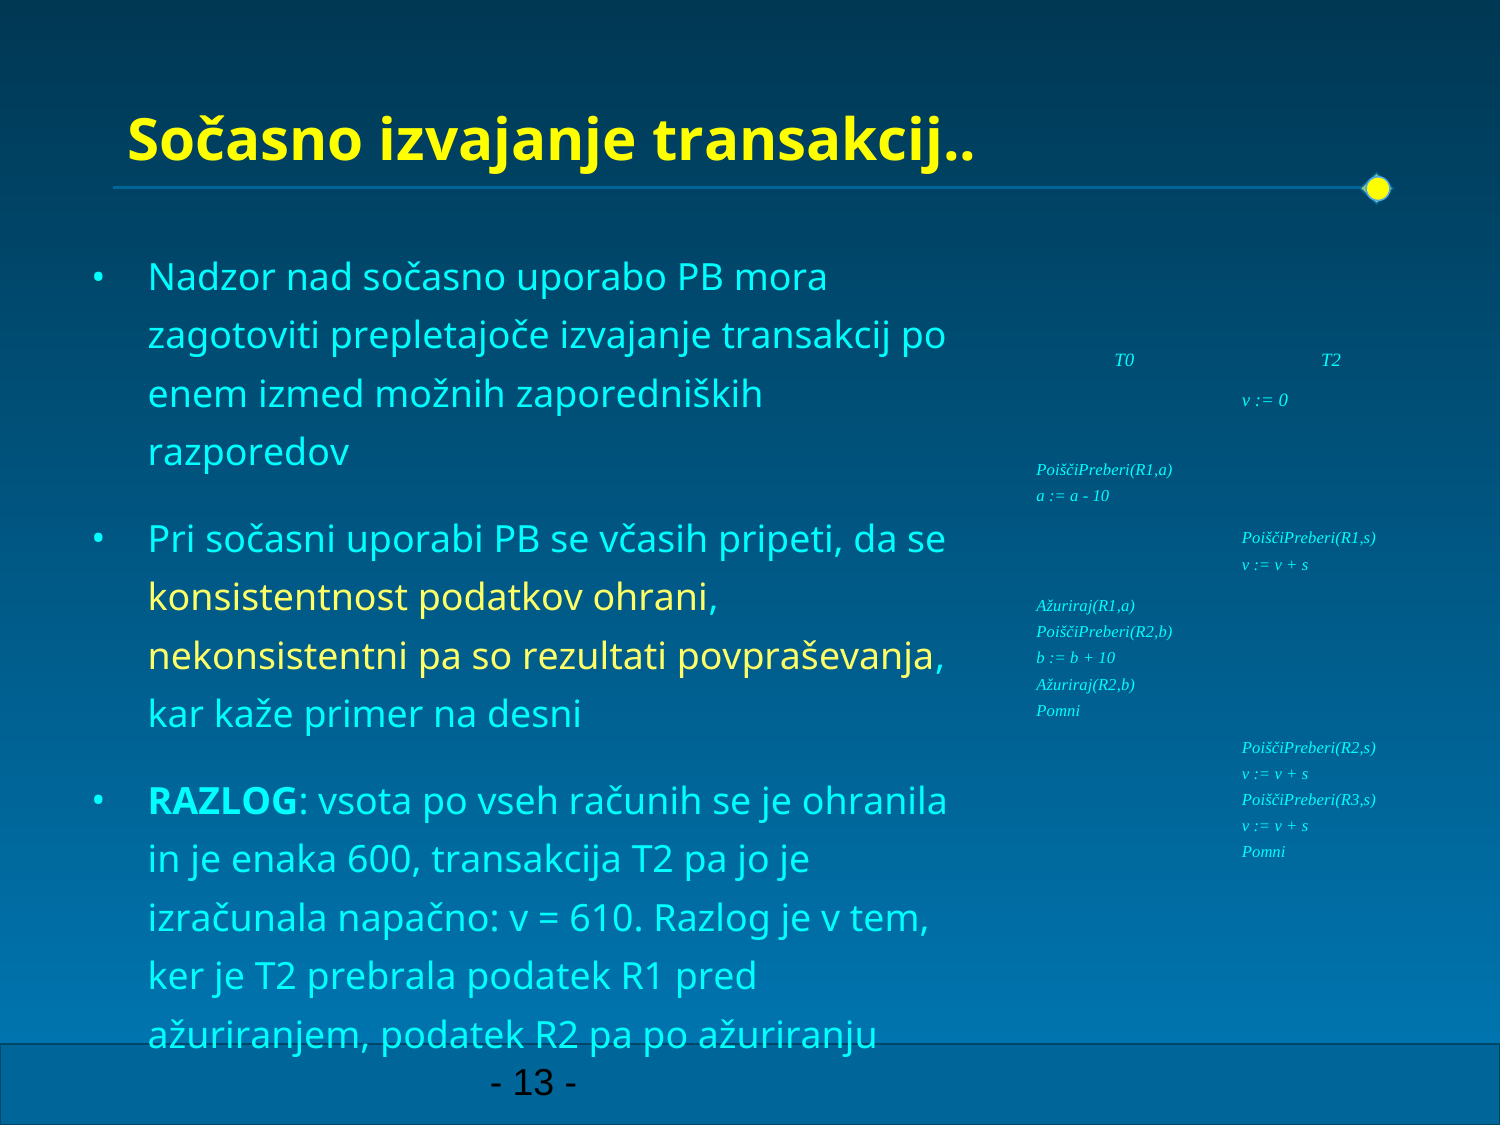

# Sočasno izvajanje transakcij..
Nadzor nad sočasno uporabo PB mora zagotoviti prepletajoče izvajanje transakcij po enem izmed možnih zaporedniških razporedov
Pri sočasni uporabi PB se včasih pripeti, da se konsistentnost podatkov ohrani, nekonsistentni pa so rezultati povpraševanja, kar kaže primer na desni
RAZLOG: vsota po vseh računih se je ohranila in je enaka 600, transakcija T2 pa jo je izračunala napačno: v = 610. Razlog je v tem, ker je T2 prebrala podatek R1 pred ažuriranjem, podatek R2 pa po ažuriranju
| T0 | T2 |
| --- | --- |
| | v := 0 |
| PoiščiPreberi(R1,a) a := a - 10 | |
| | PoiščiPreberi(R1,s) v := v + s |
| Ažuriraj(R1,a) PoiščiPreberi(R2,b) b := b + 10 Ažuriraj(R2,b) Pomni | |
| | PoiščiPreberi(R2,s) v := v + s PoiščiPreberi(R3,s) v := v + s Pomni |